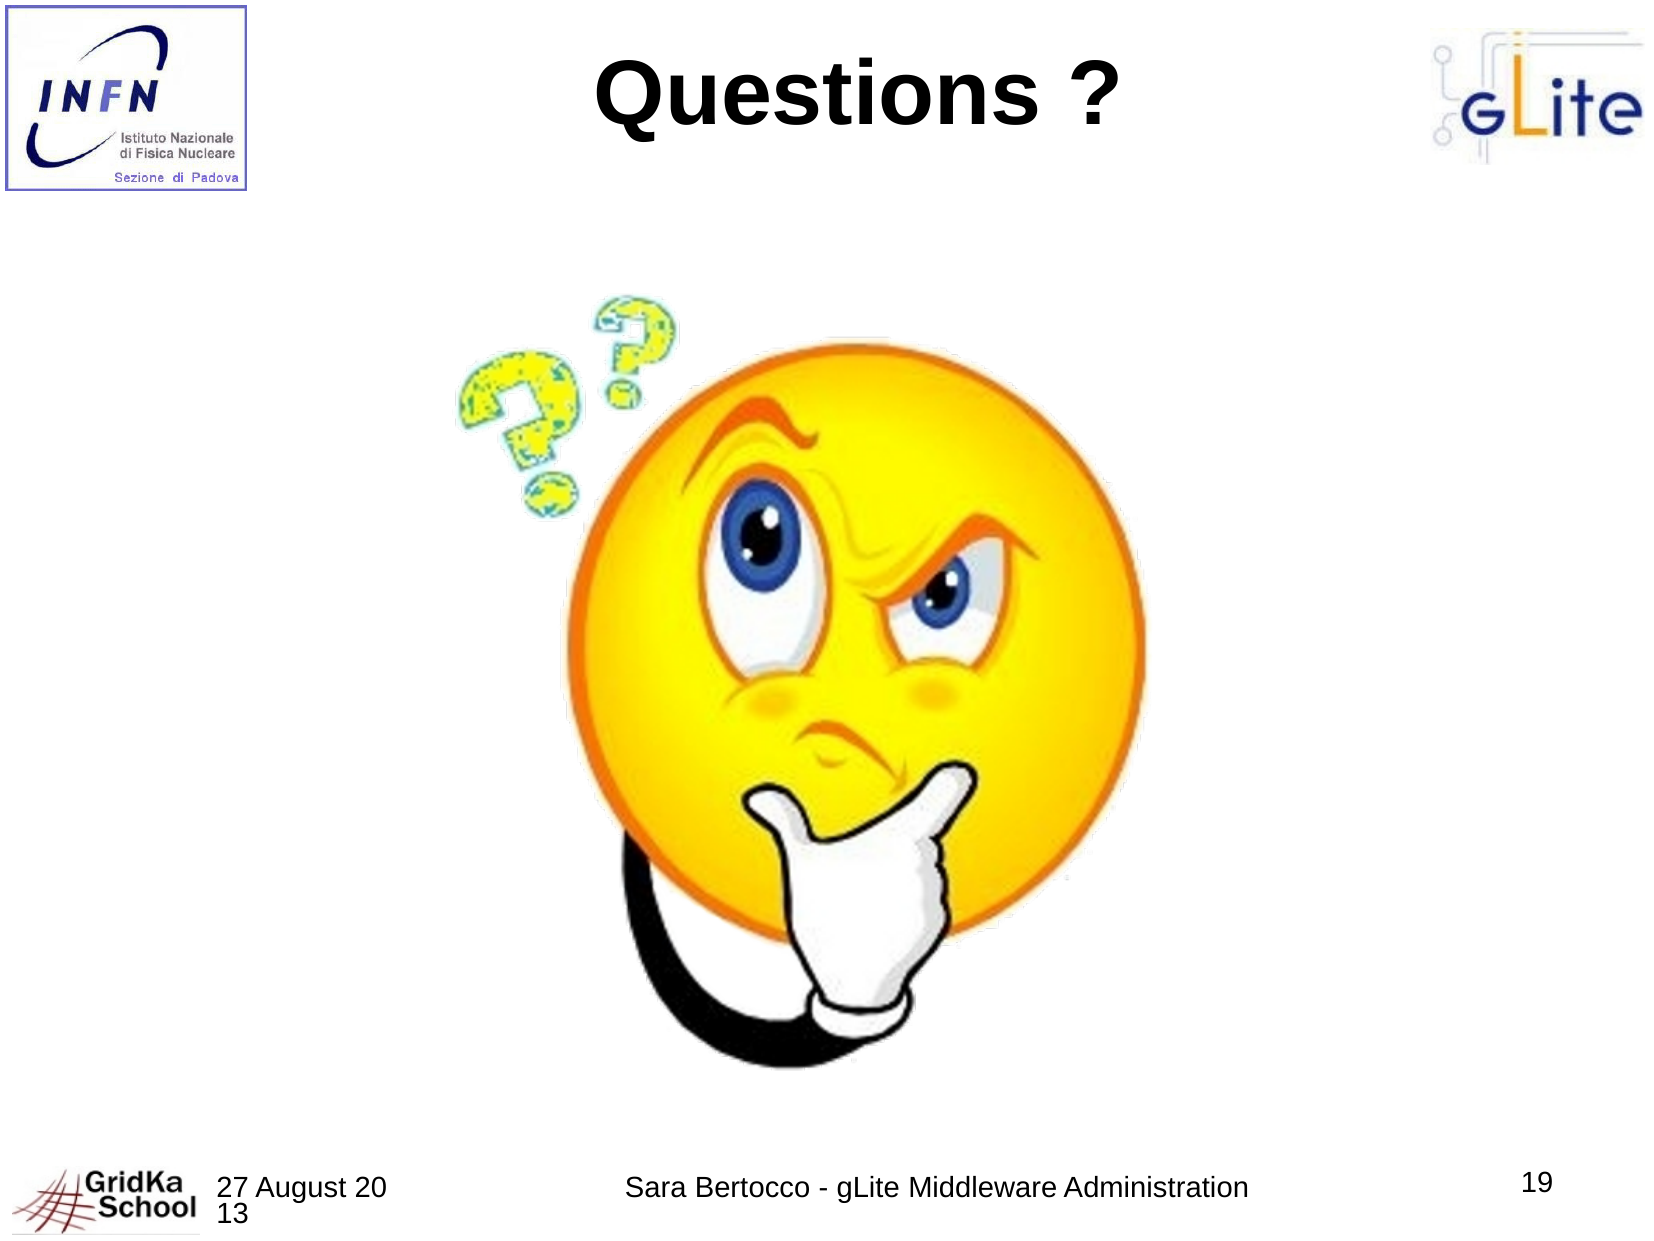

Questions ?
#
19
27 August 2013
Sara Bertocco - gLite Middleware Administration